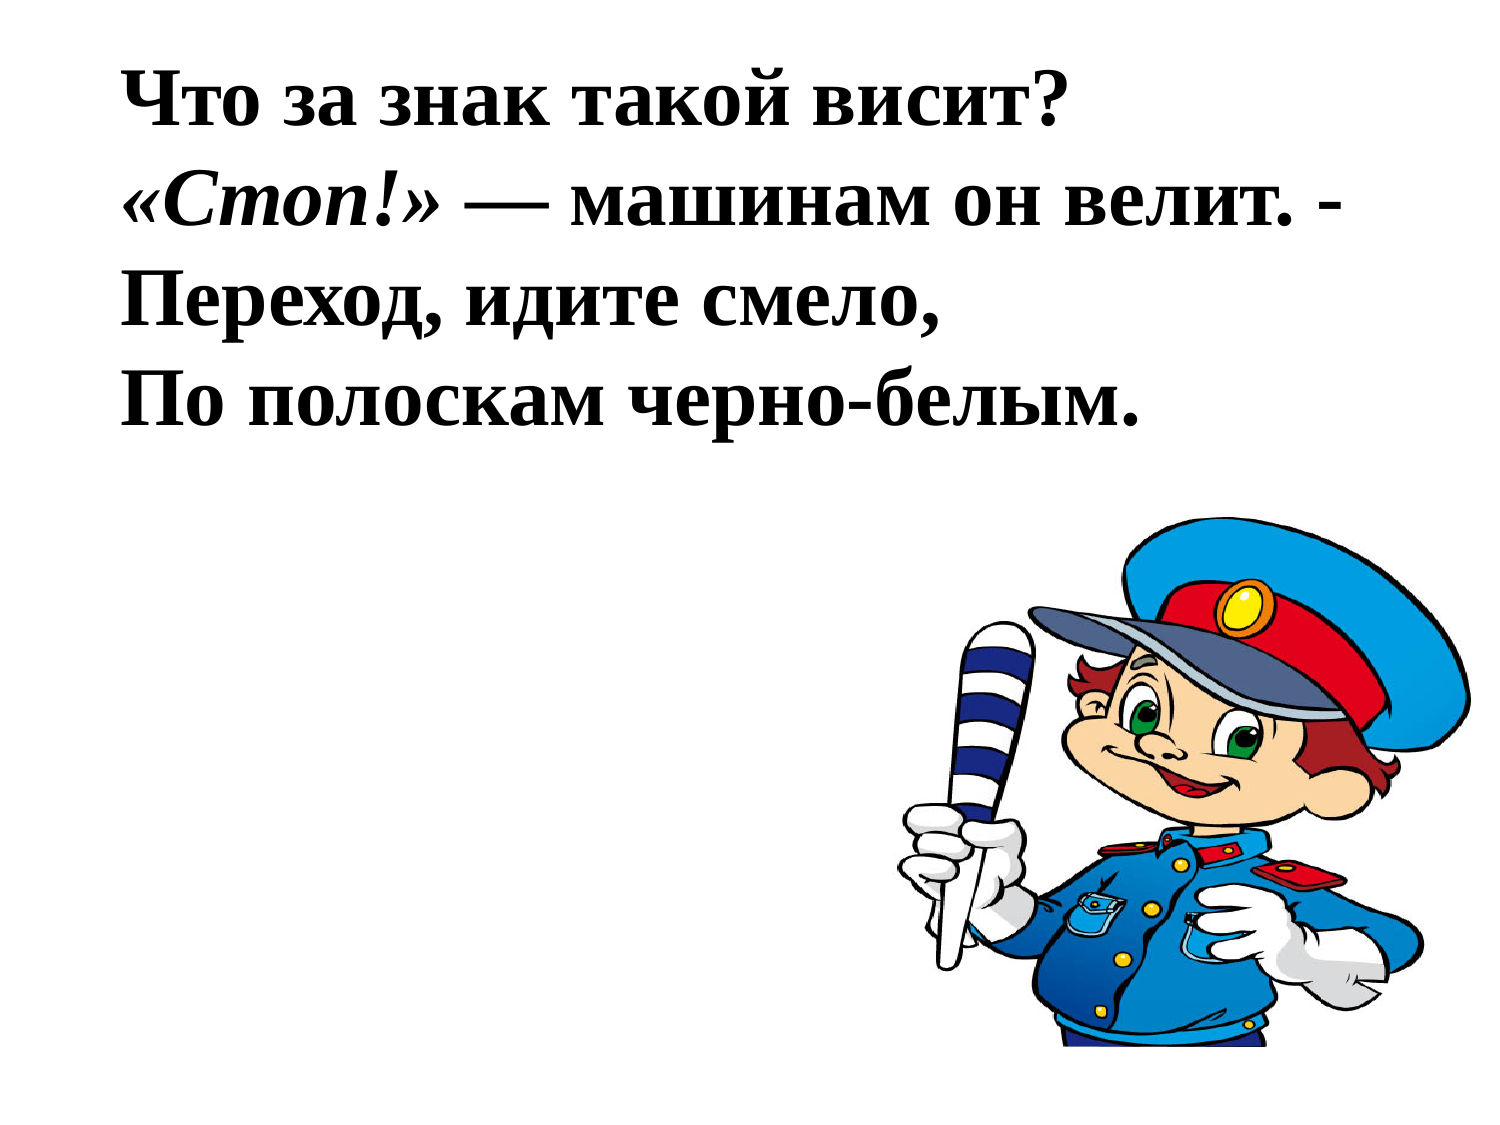

Что за знак такой висит?
«Стоп!» — машинам он велит. -
Переход, идите смело,
По полоскам черно-белым.